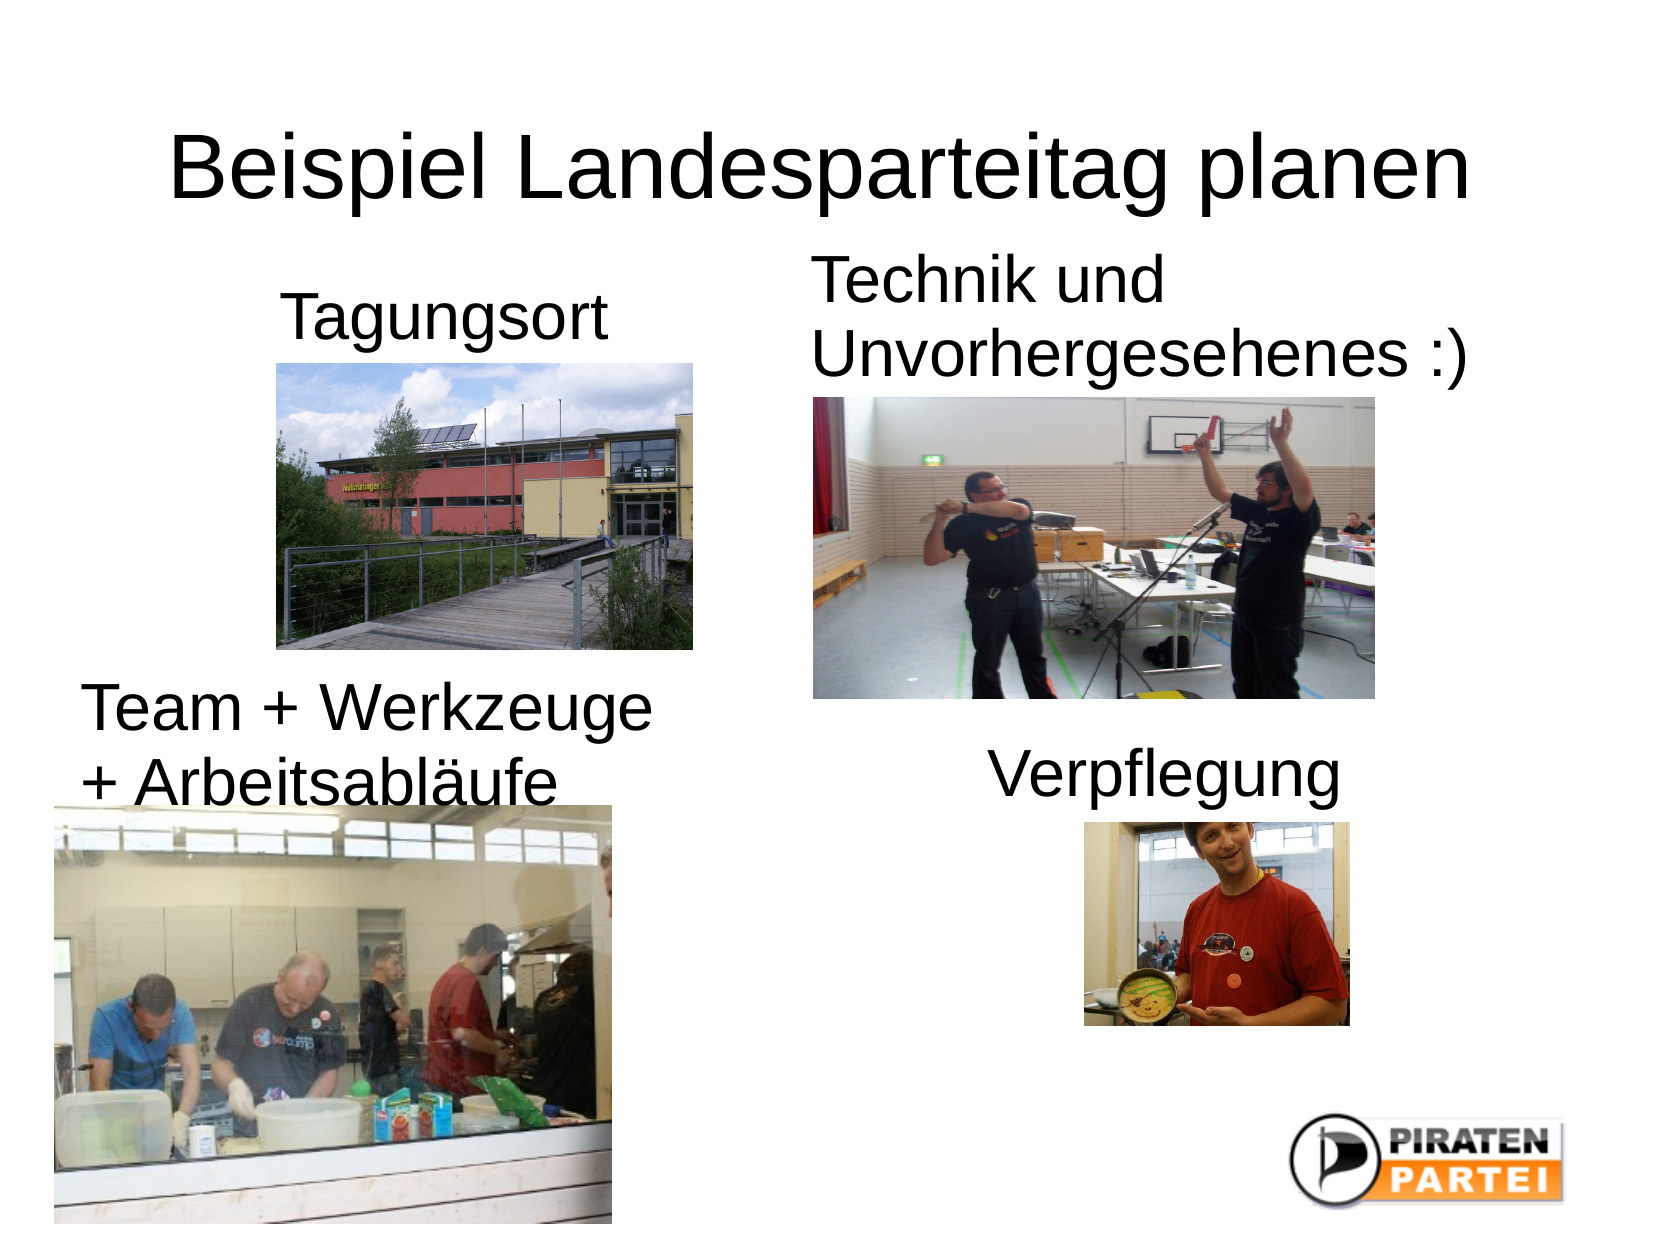

# Beispiel Landesparteitag planen
Technik und Unvorhergesehenes :)
Tagungsort
Team + Werkzeuge
+ Arbeitsabläufe
Verpflegung